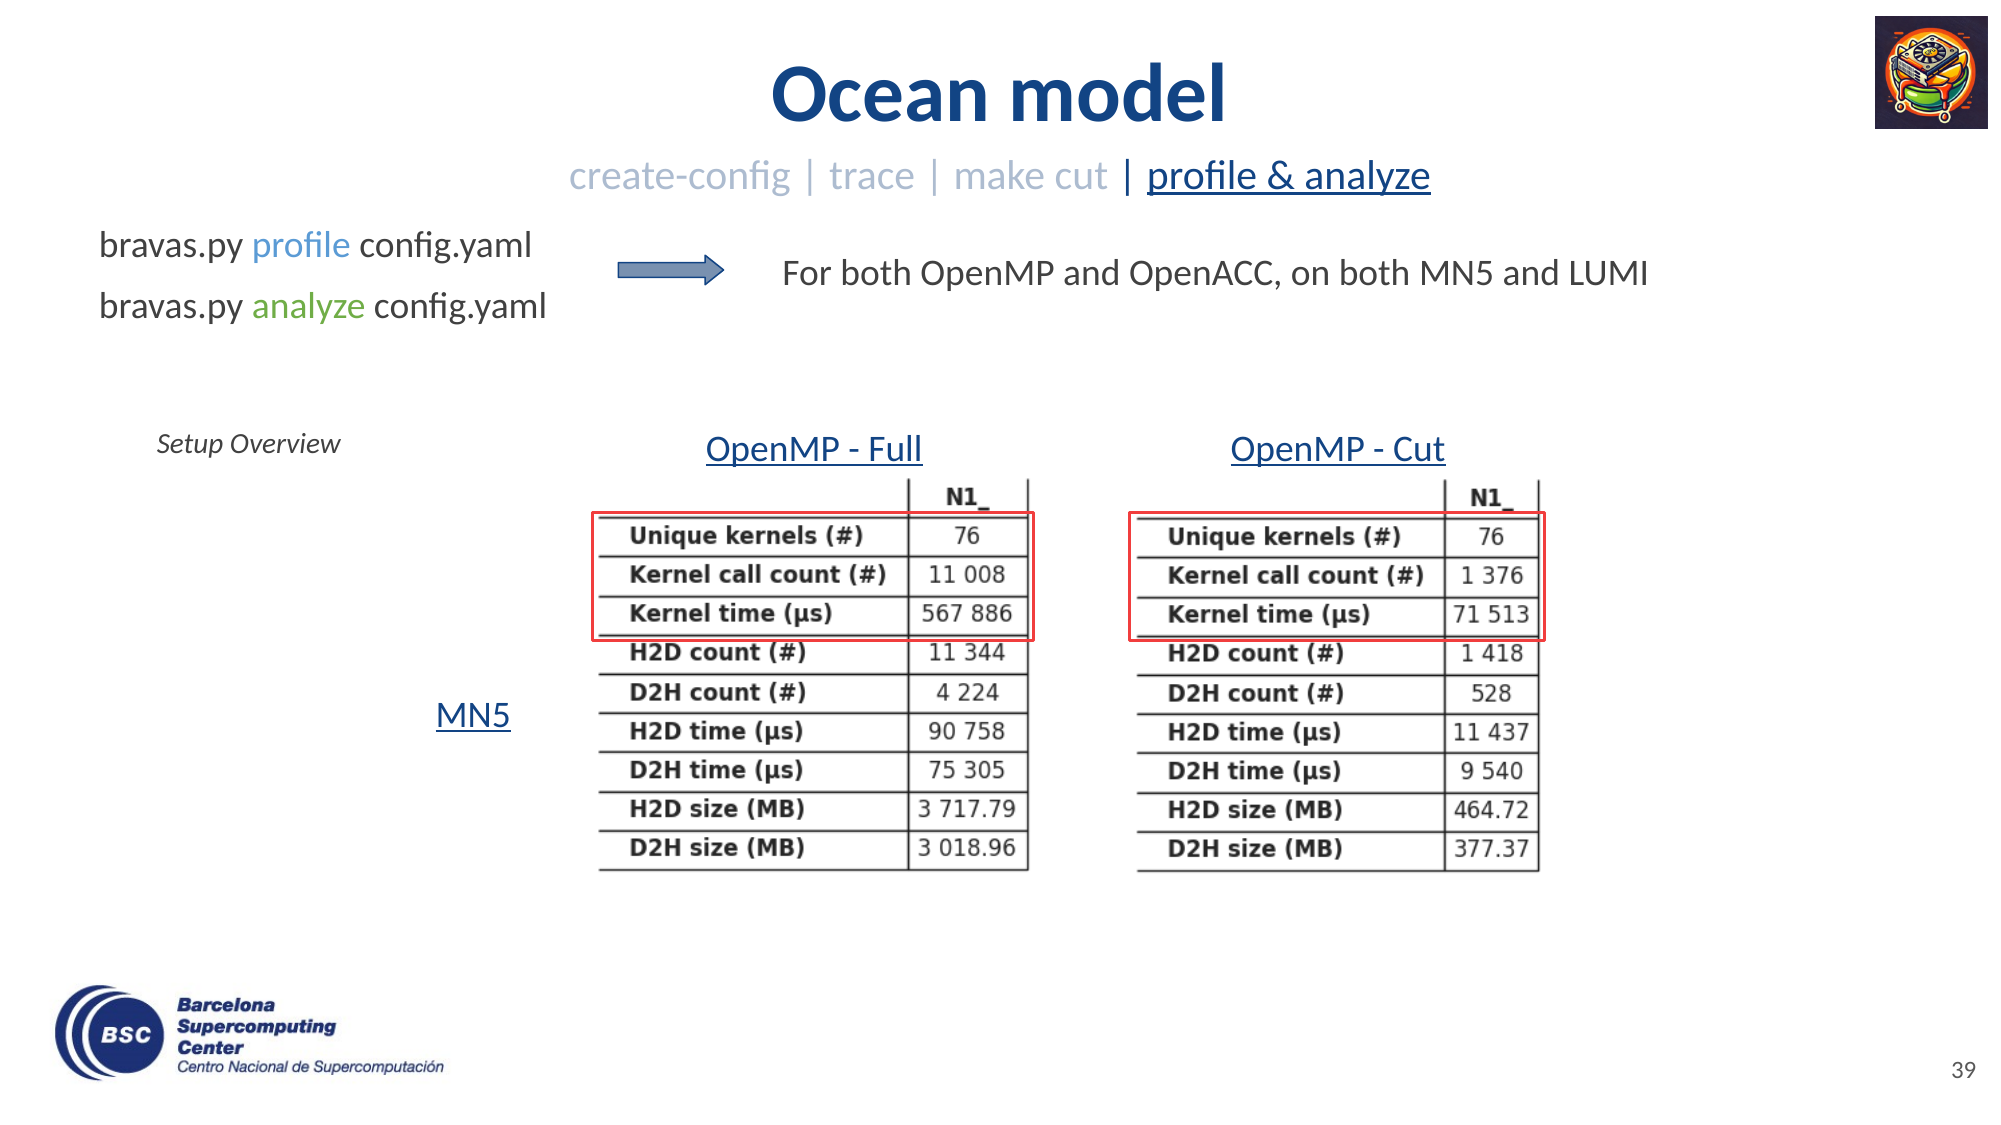

# Ocean model
create-config | trace | make cut | profile & analyze
bravas.py profile config.yaml
bravas.py analyze config.yaml
For both OpenMP and OpenACC, on both MN5 and LUMI
Setup Overview
OpenMP - Full
OpenMP - Cut
MN5